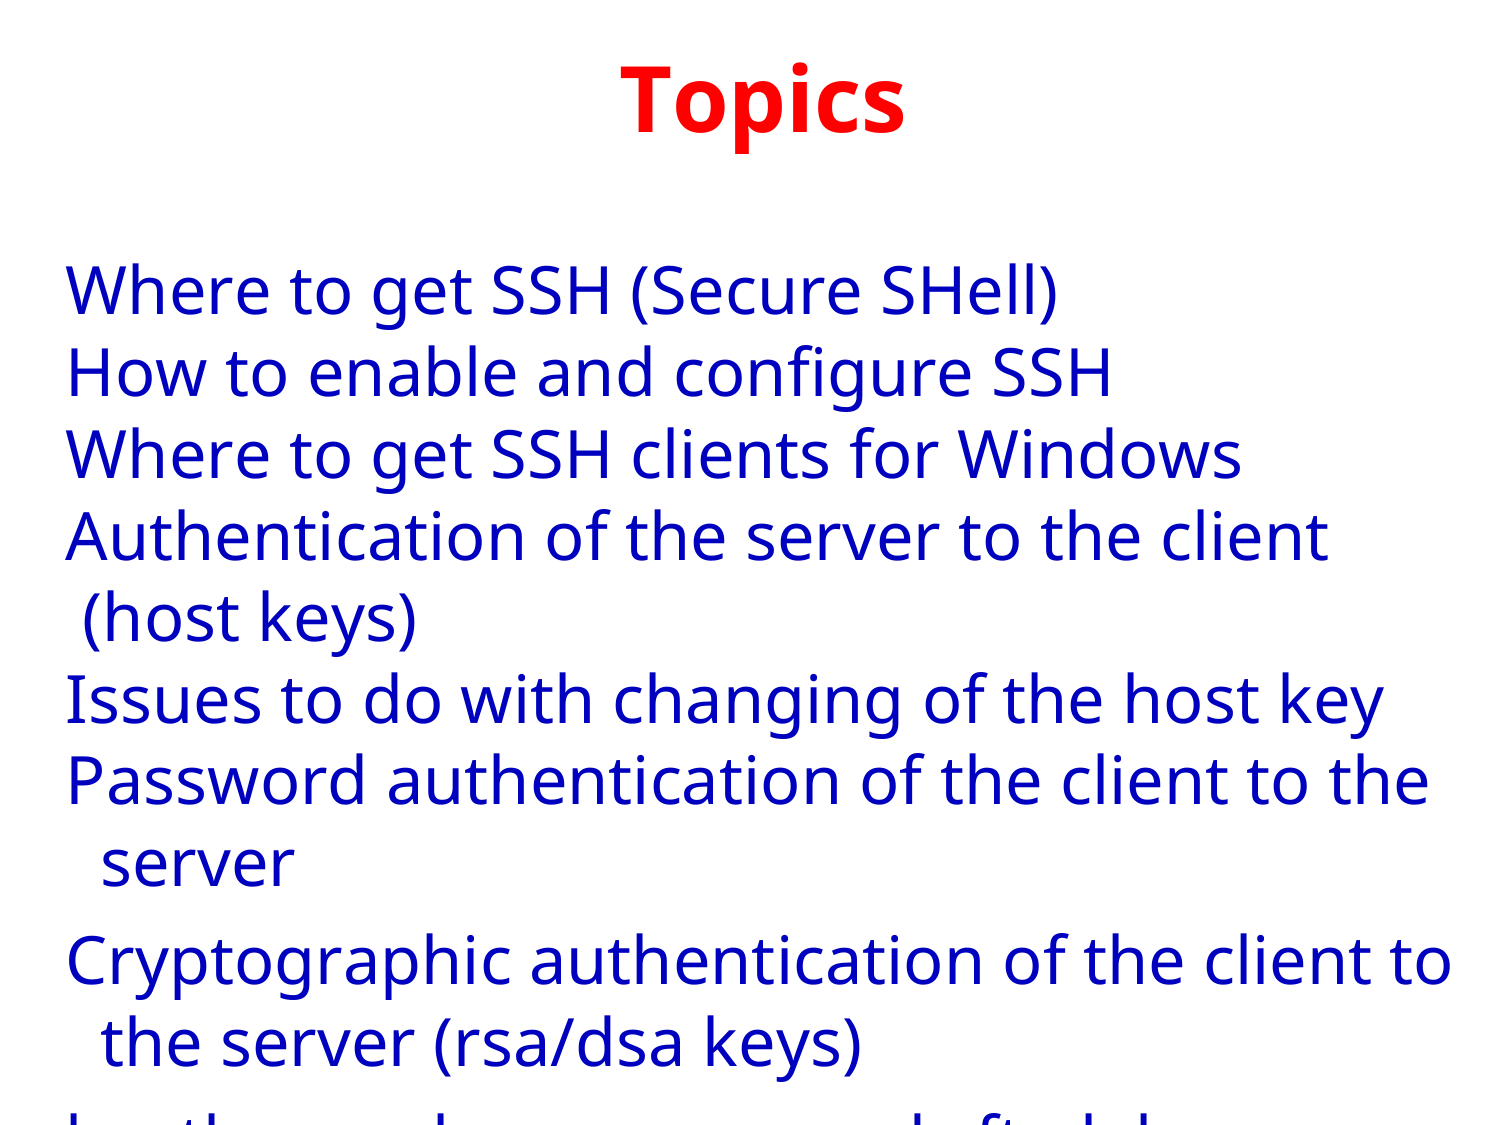

# Topics
 Where to get SSH (Secure SHell)
 How to enable and configure SSH
 Where to get SSH clients for Windows
 Authentication of the server to the client
 (host keys)
 Issues to do with changing of the host key
 Password authentication of the client to the
 server
 Cryptographic authentication of the client to
 the server (rsa/dsa keys)
 hostkey exchange, scp, and sftp labs